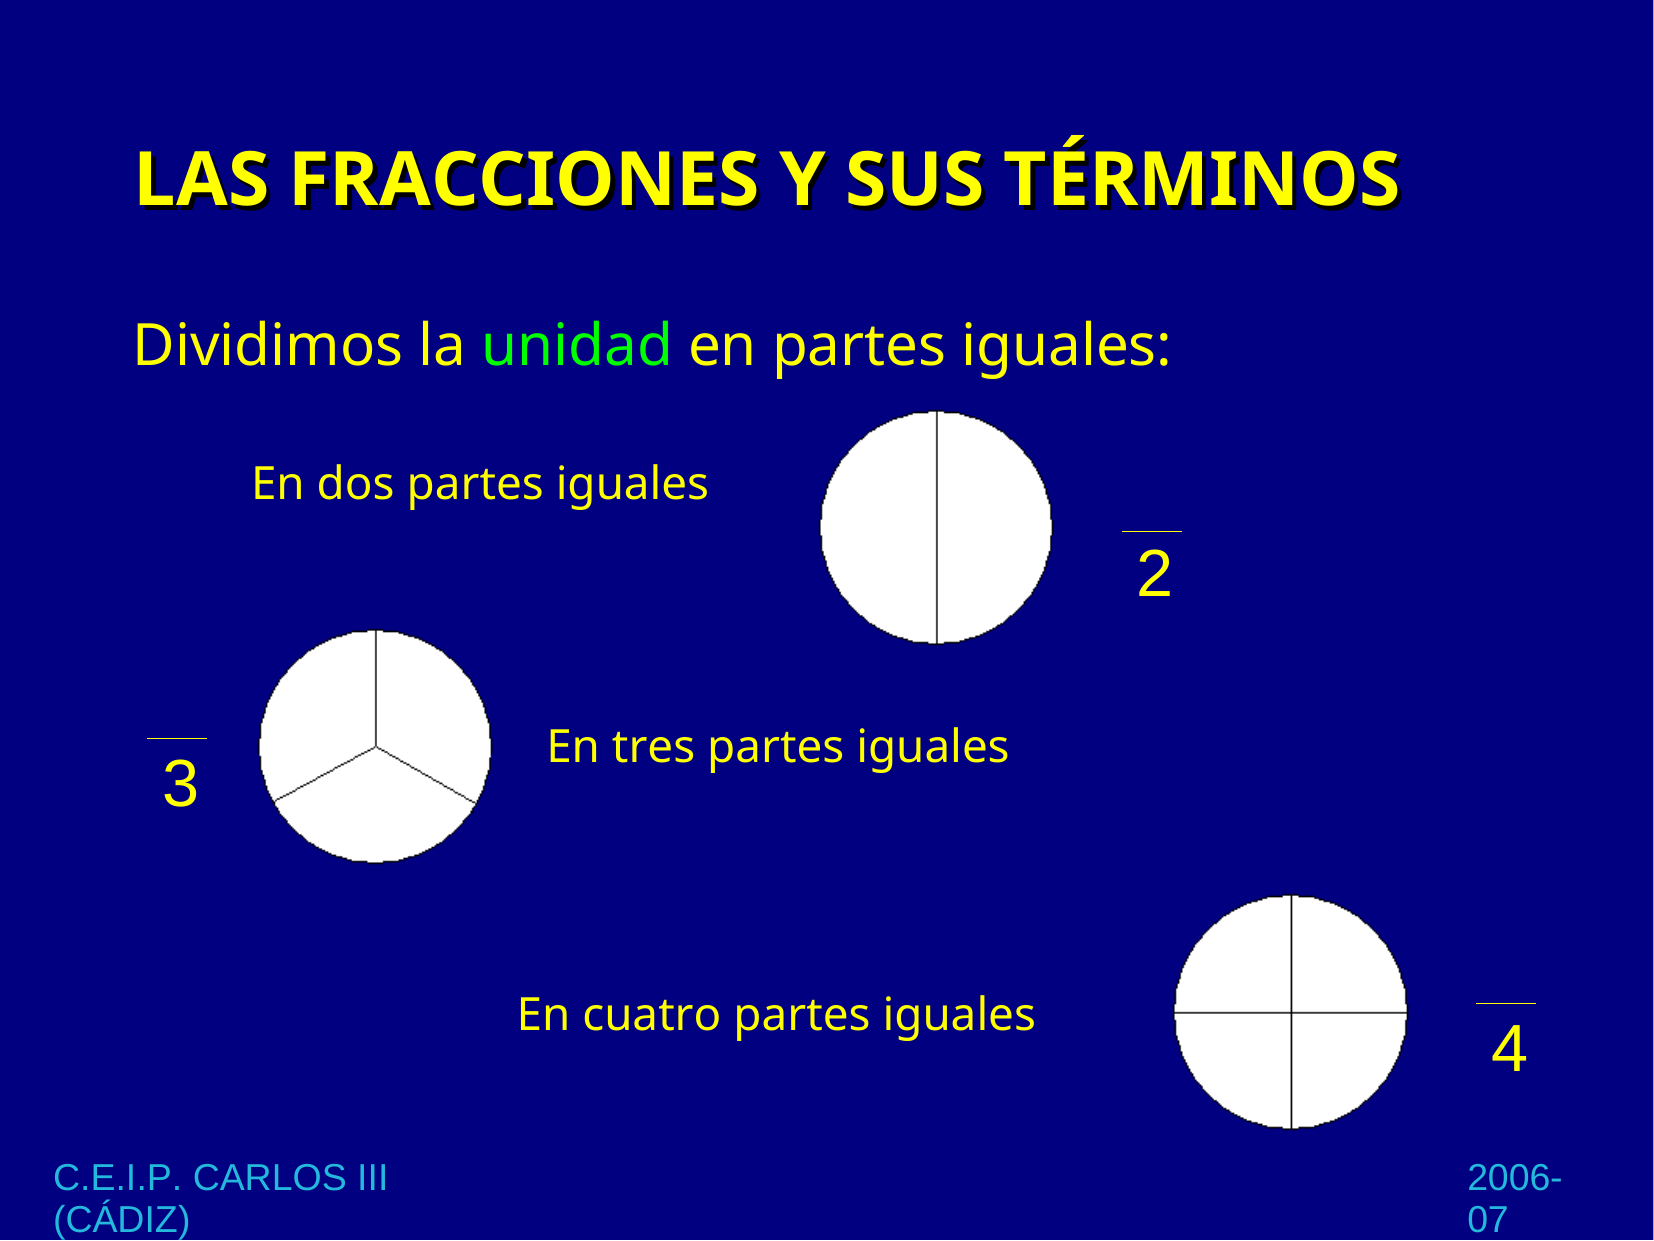

LAS FRACCIONES Y SUS TÉRMINOS
Dividimos la unidad en partes iguales:
En dos partes iguales
2
En tres partes iguales
3
En cuatro partes iguales
4
C.E.I.P. CARLOS III (CÁDIZ)
2006-07